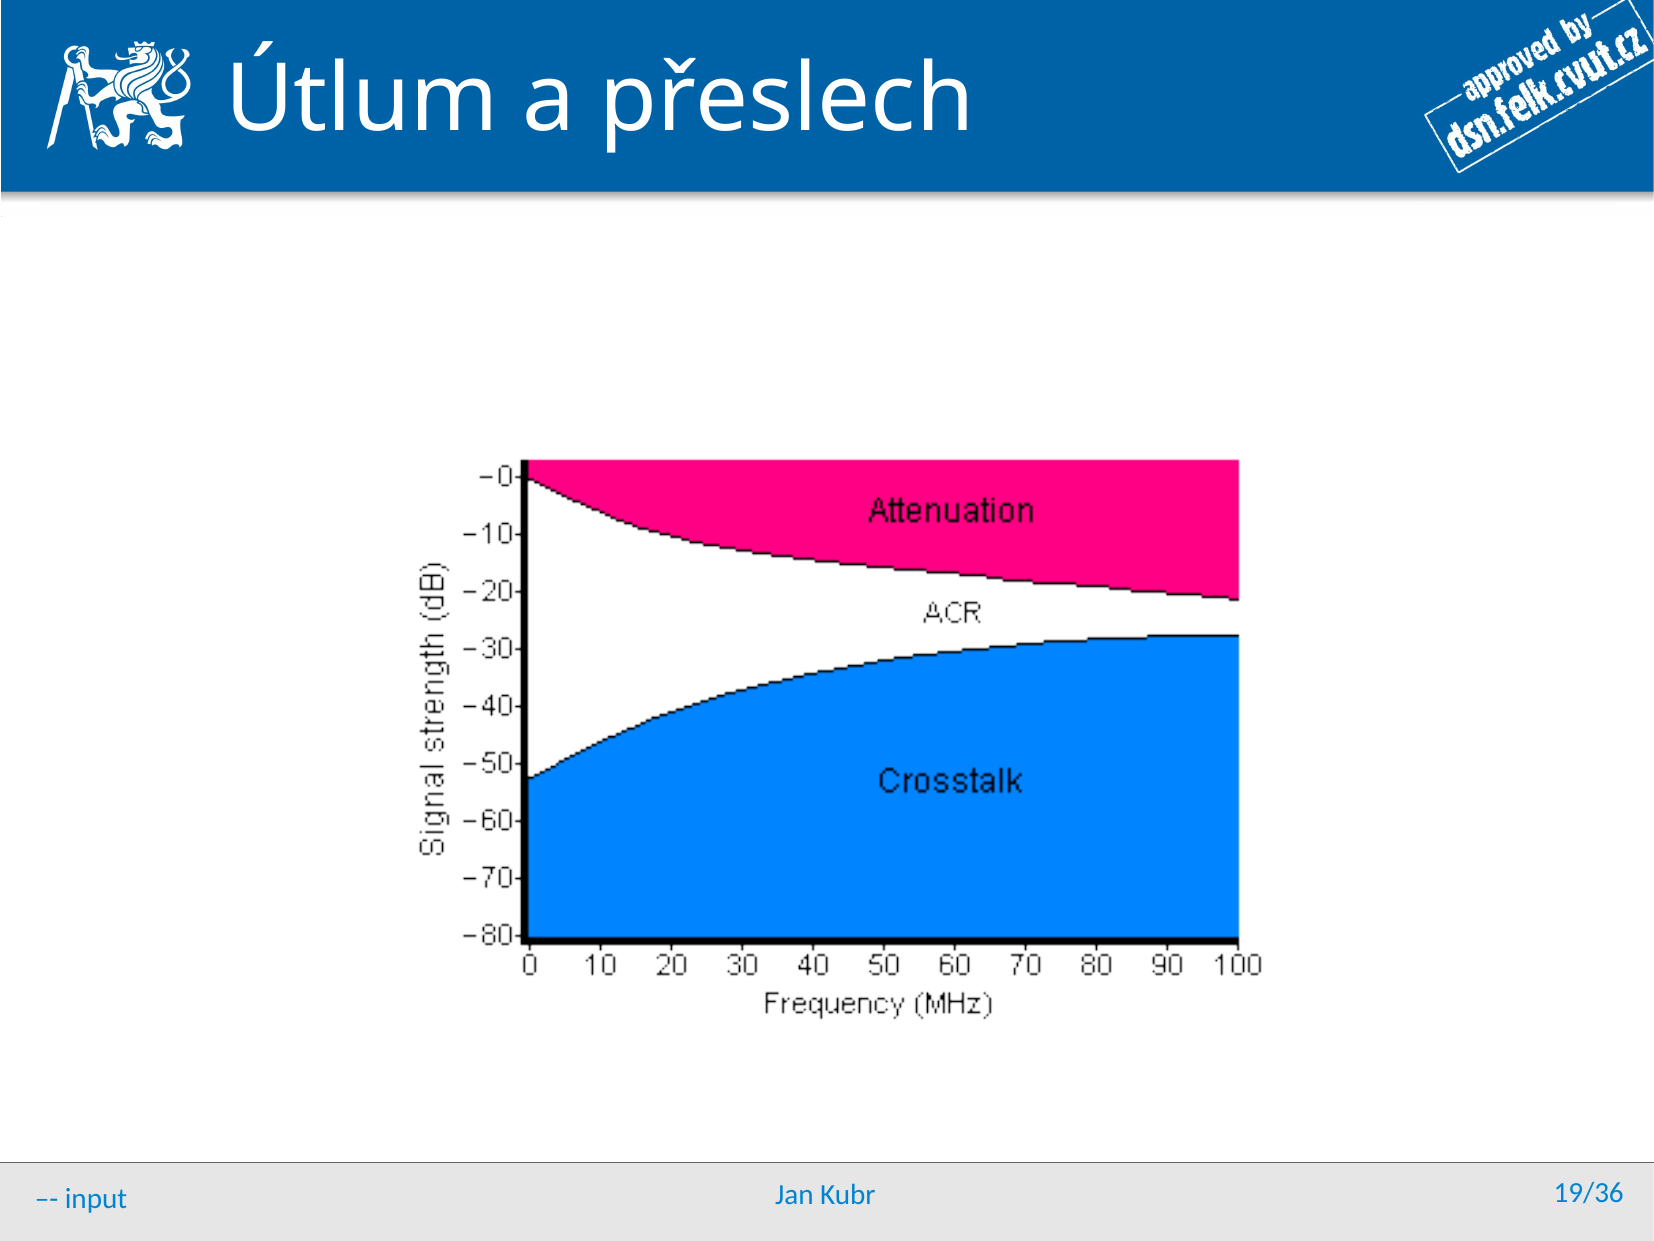

# Útlum a přeslech
19
Jan Kubr
02/2006